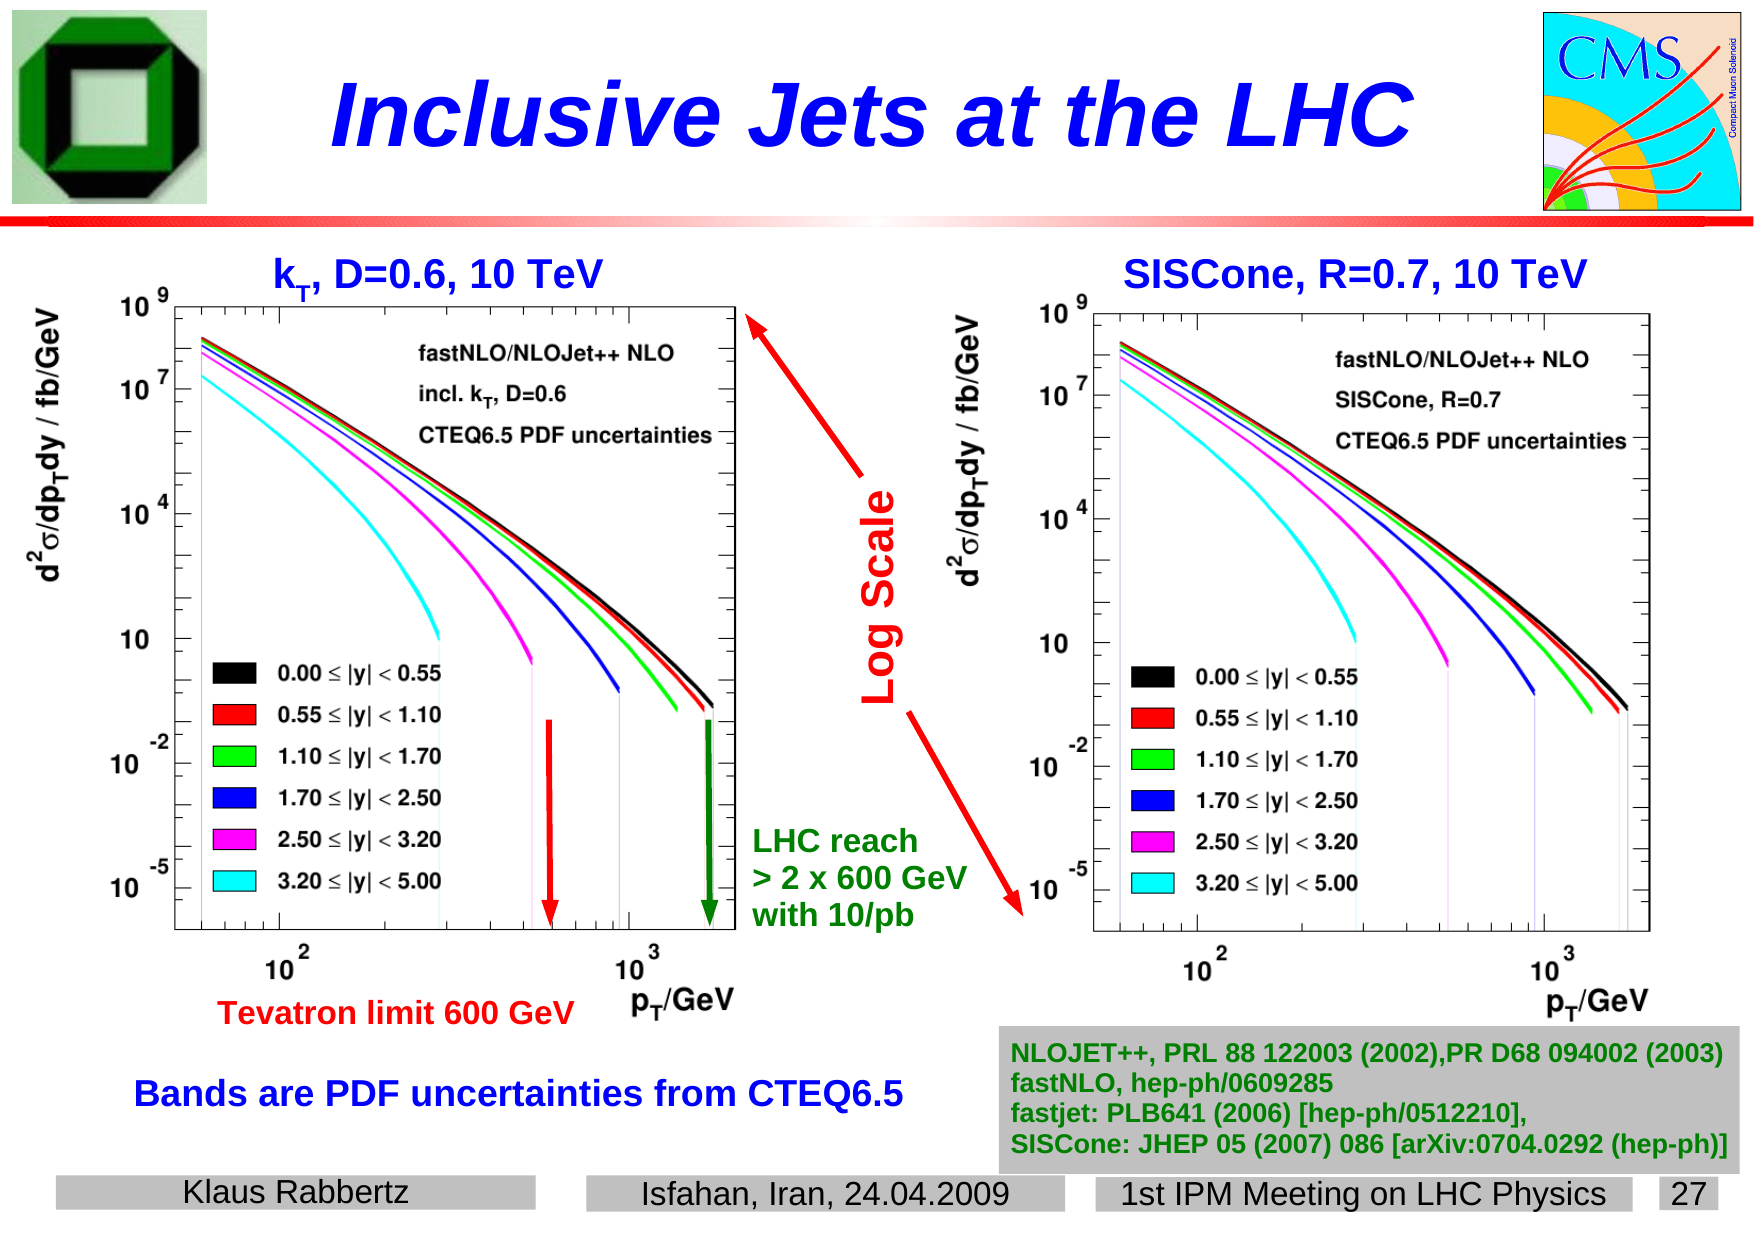

# Inclusive Jets at the LHC
kT, D=0.6, 10 TeV
SISCone, R=0.7, 10 TeV
Log Scale
LHC reach
> 2 x 600 GeV
with 10/pb
Tevatron limit 600 GeV
NLOJET++, PRL 88 122003 (2002),PR D68 094002 (2003)
fastNLO, hep-ph/0609285
fastjet: PLB641 (2006) [hep-ph/0512210],
SISCone: JHEP 05 (2007) 086 [arXiv:0704.0292 (hep-ph)]
Bands are PDF uncertainties from CTEQ6.5